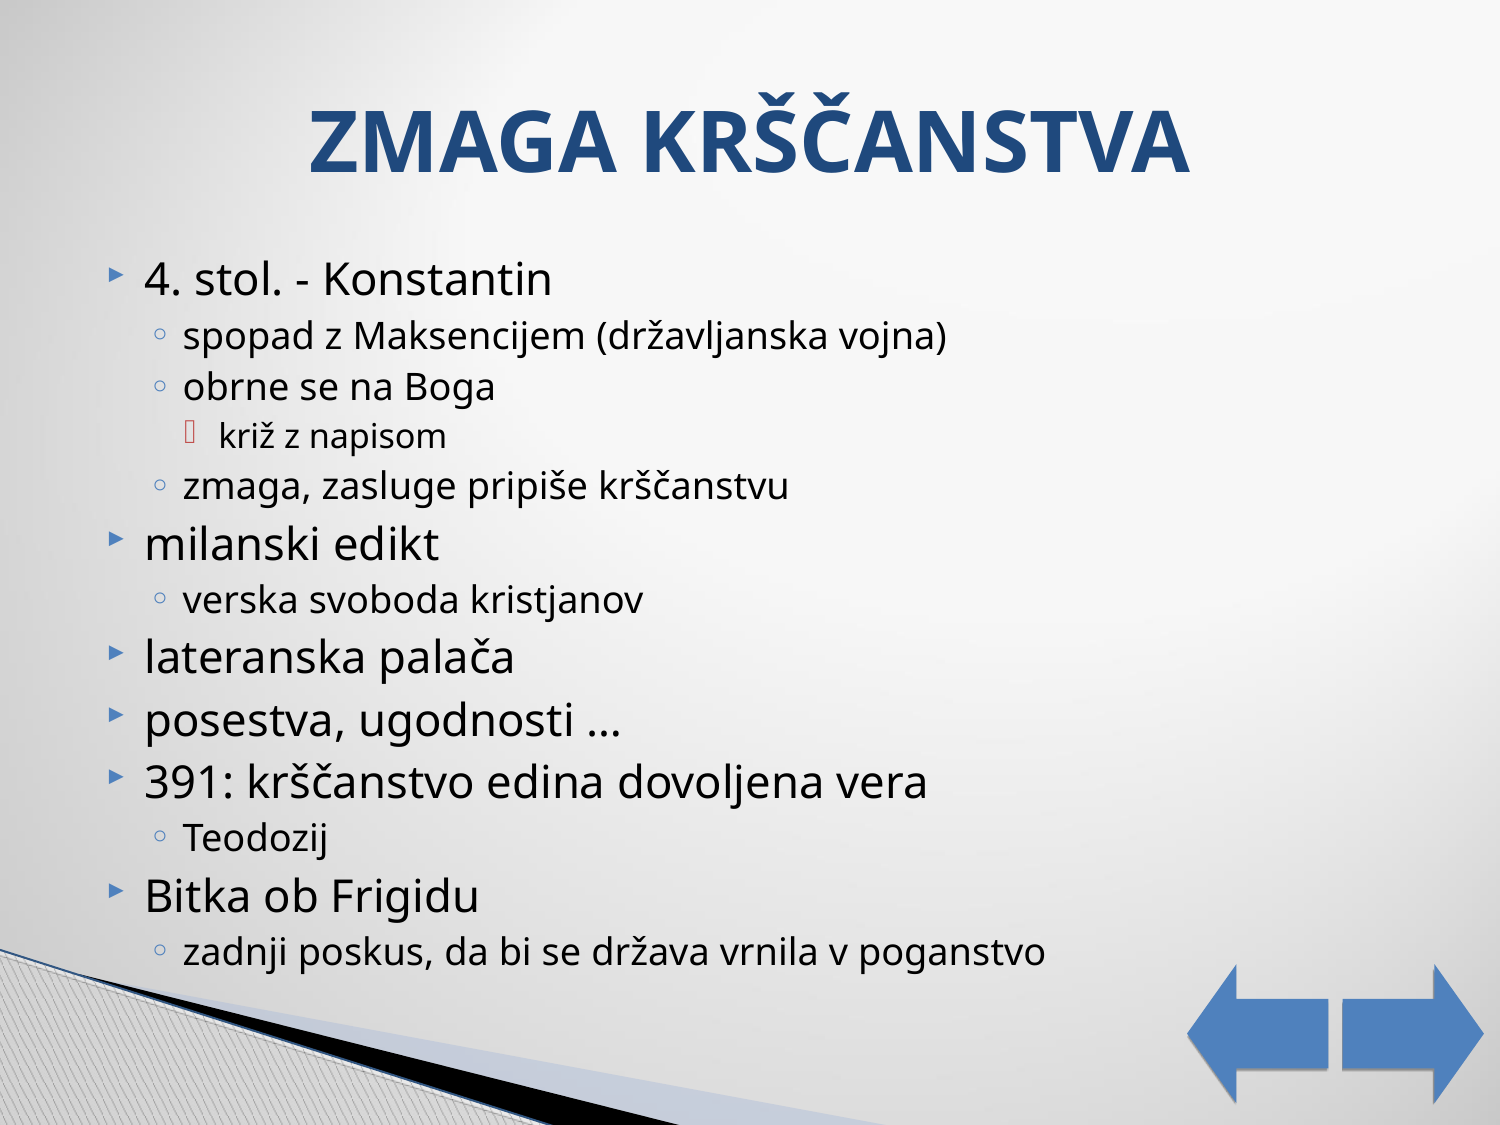

ZMAGA KRŠČANSTVA
# 4. stol. - Konstantin
spopad z Maksencijem (državljanska vojna)
obrne se na Boga
križ z napisom
zmaga, zasluge pripiše krščanstvu
milanski edikt
verska svoboda kristjanov
lateranska palača
posestva, ugodnosti …
391: krščanstvo edina dovoljena vera
Teodozij
Bitka ob Frigidu
zadnji poskus, da bi se država vrnila v poganstvo